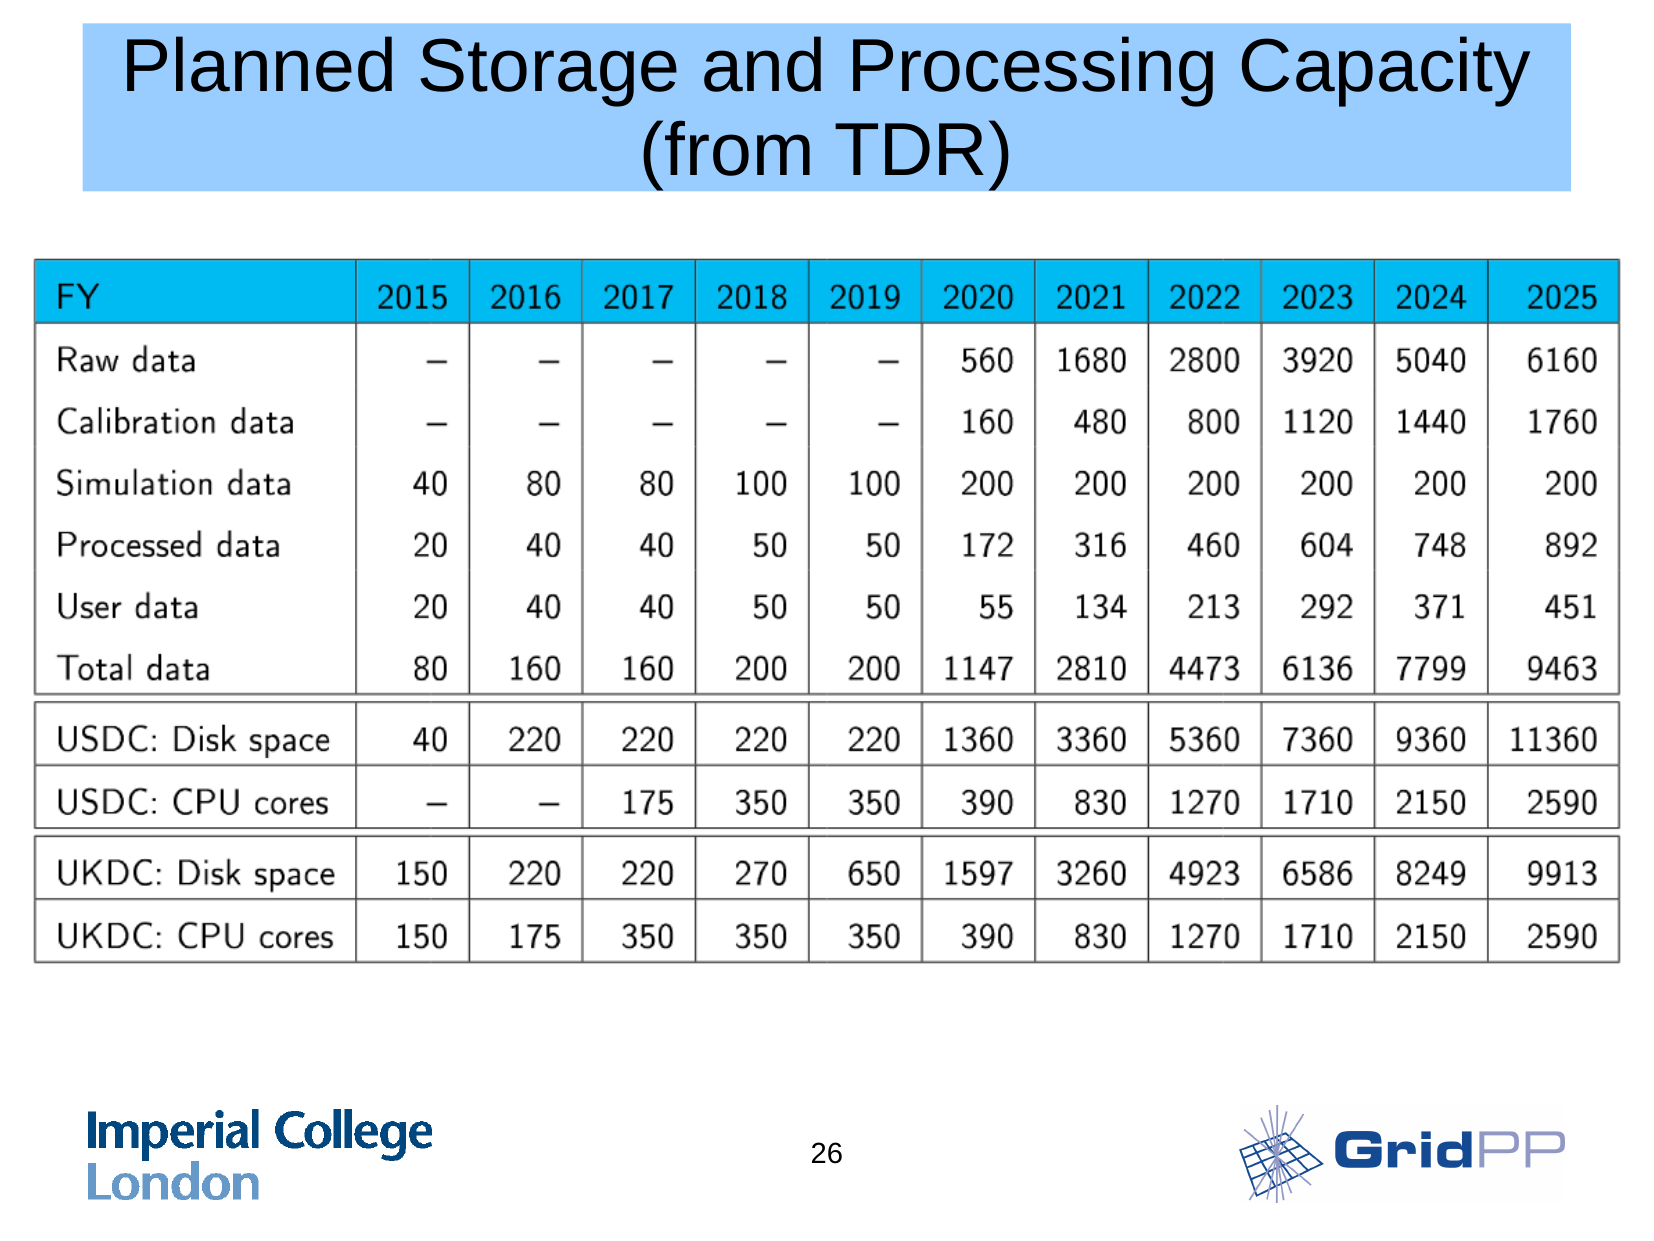

# Planned Storage and Processing Capacity (from TDR)